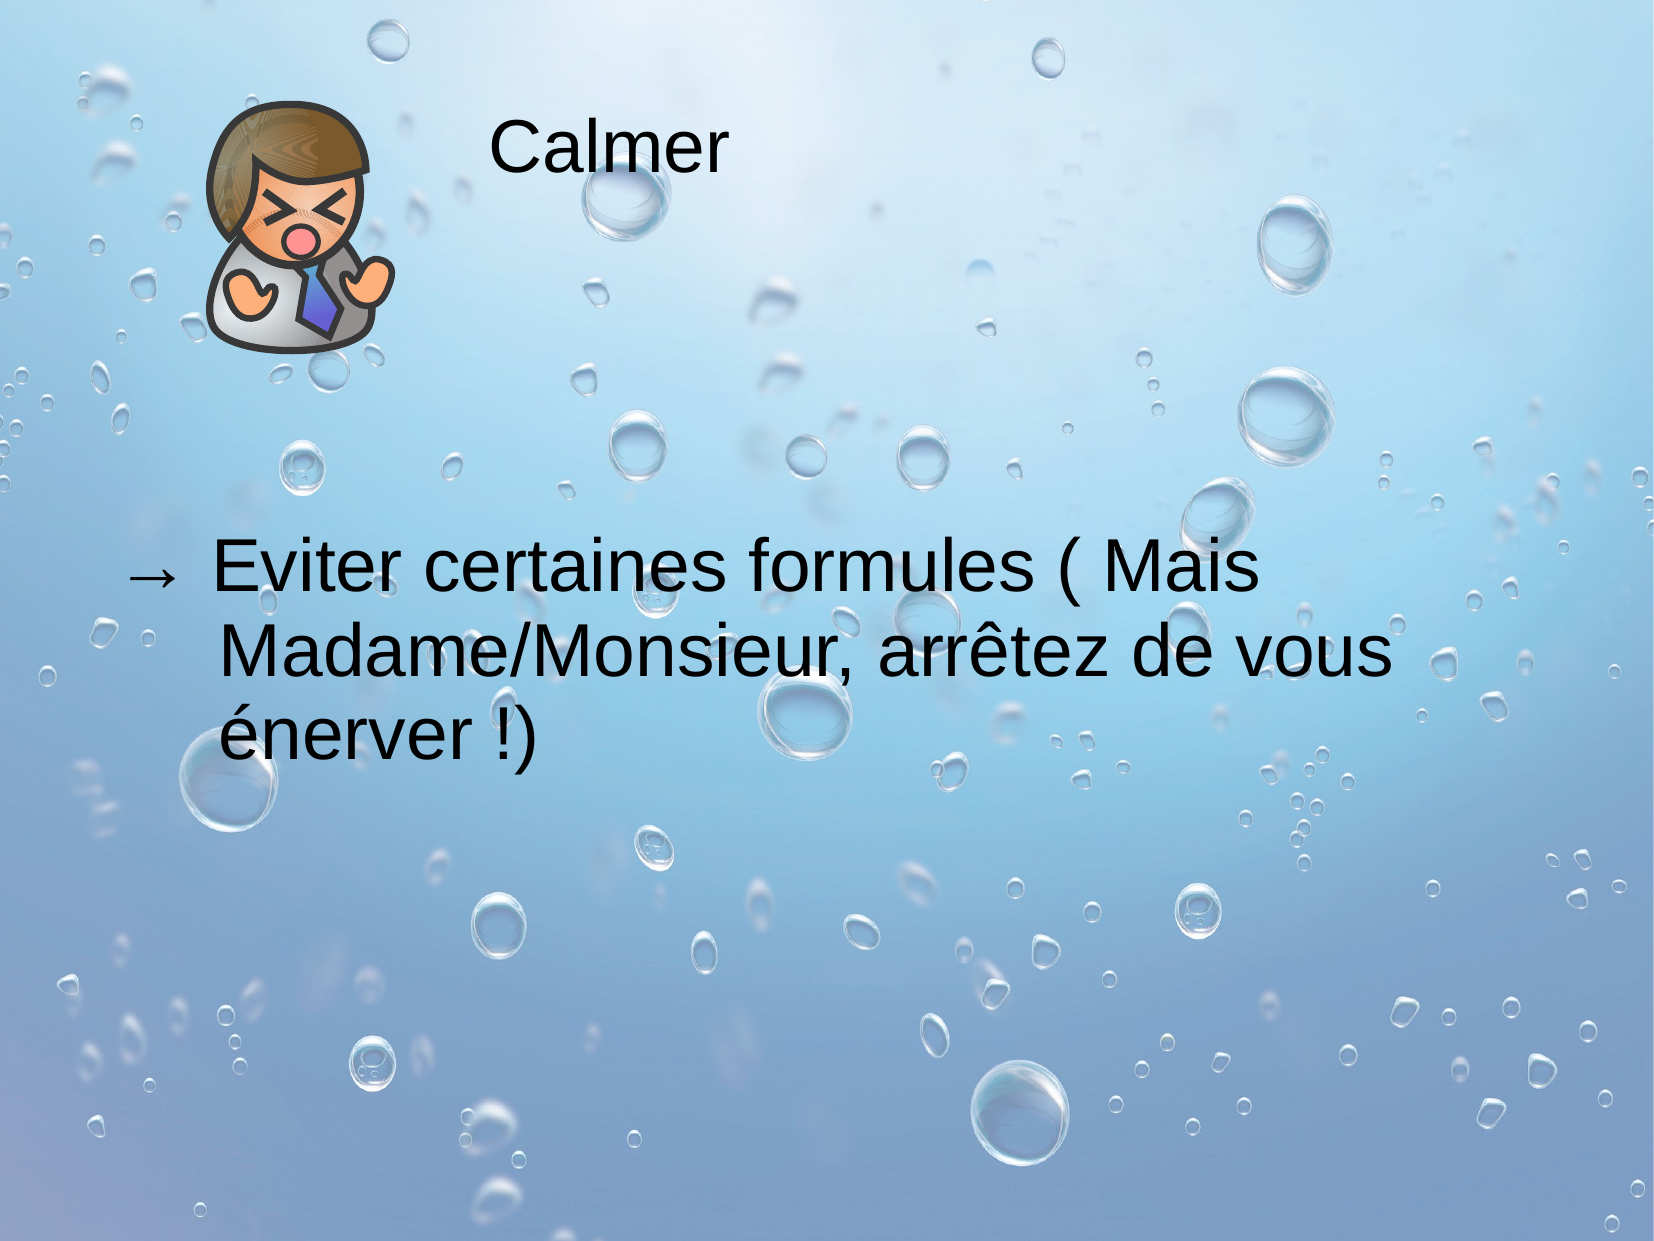

# Calmer → Eviter certaines formules ( Mais Madame/Monsieur, arrêtez de vous énerver !)